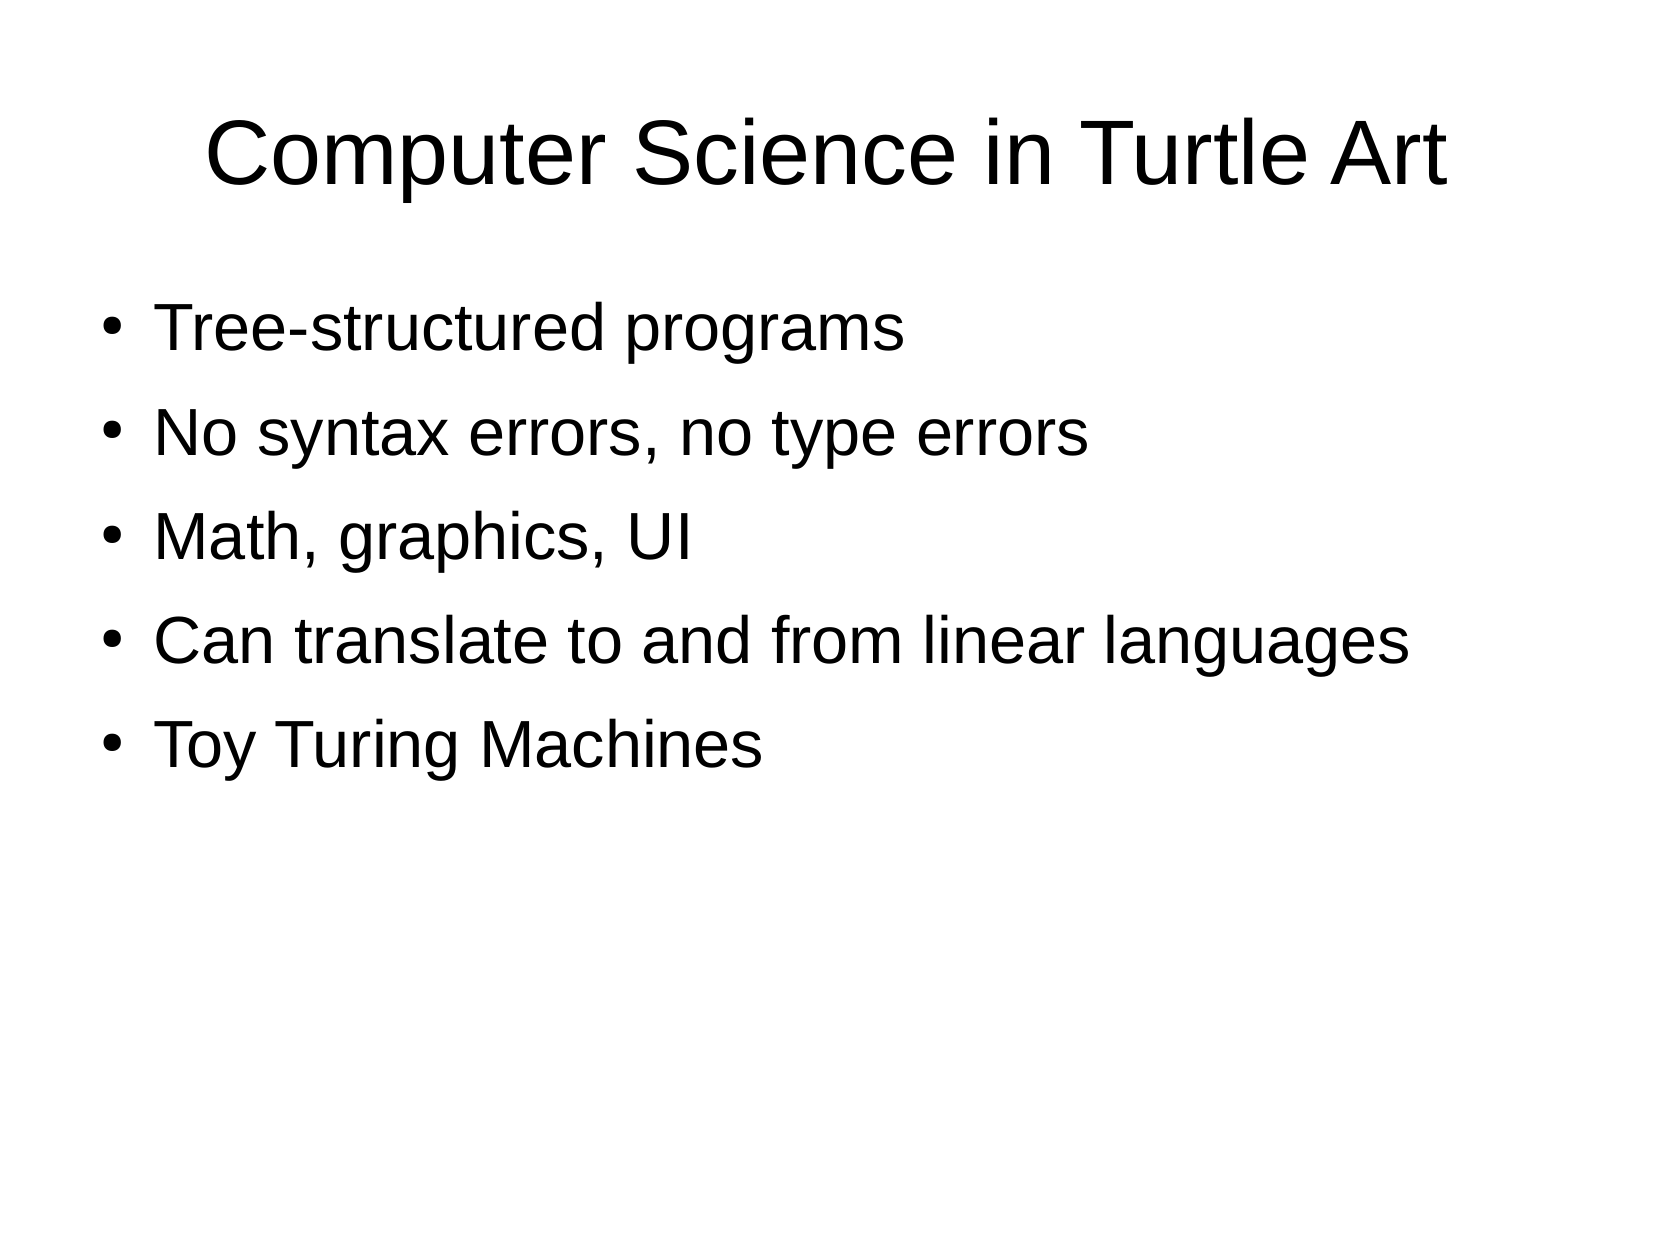

# Computer Science in Turtle Art
Tree-structured programs
No syntax errors, no type errors
Math, graphics, UI
Can translate to and from linear languages
Toy Turing Machines